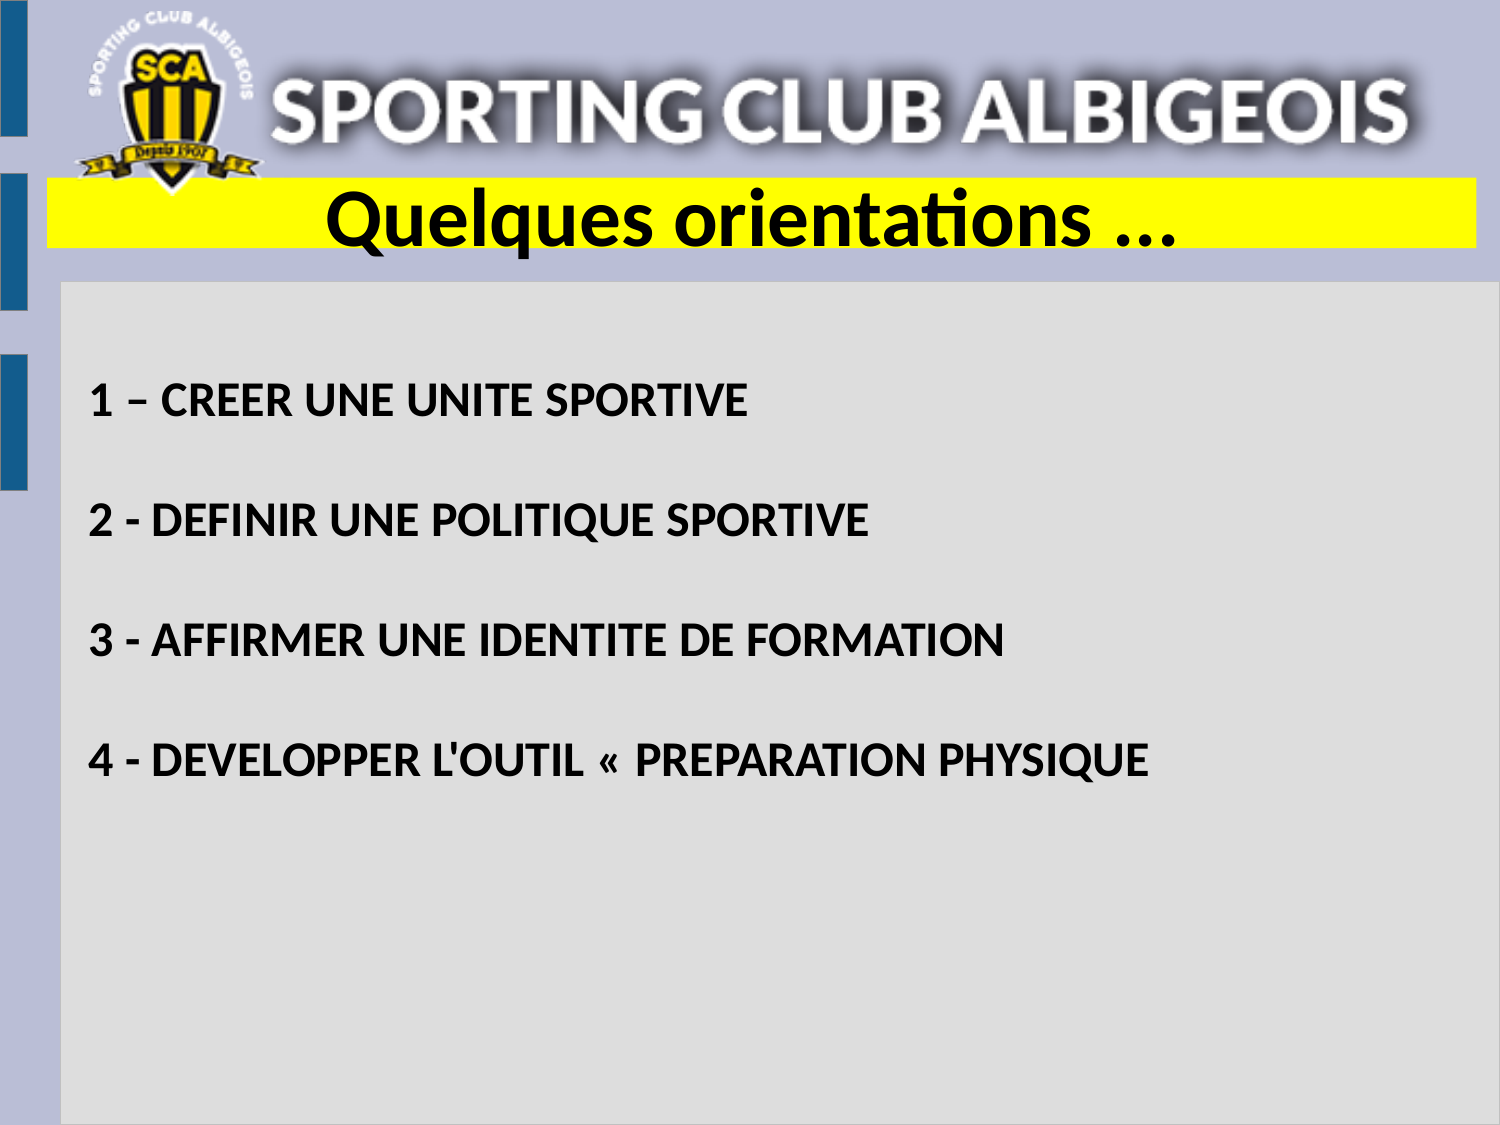

Quelques orientations ...
	1 – CREER UNE UNITE SPORTIVE
	2 - DEFINIR UNE POLITIQUE SPORTIVE
	3 - AFFIRMER UNE IDENTITE DE FORMATION
	4 - DEVELOPPER L'OUTIL « PREPARATION PHYSIQUE